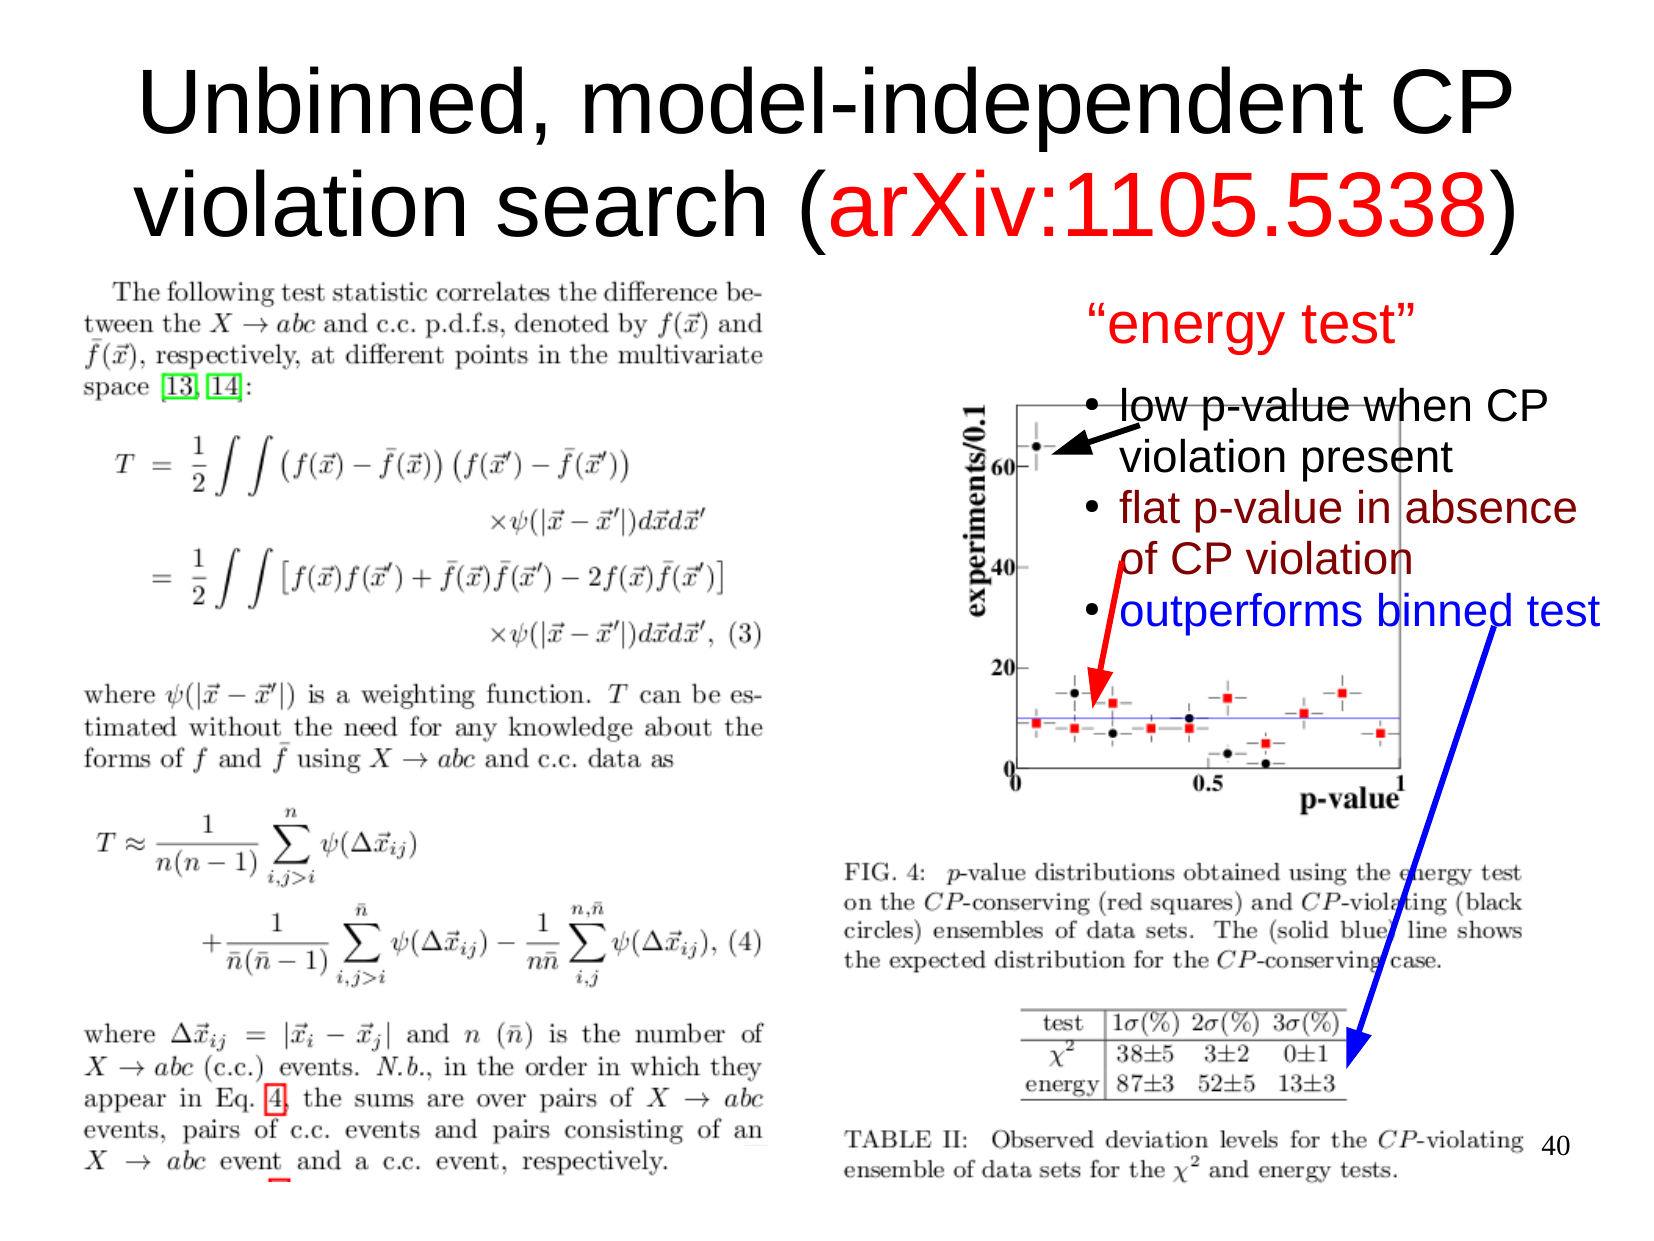

# Unbinned, model-independent CP violation search (arXiv:1105.5338)
“energy test”
low p-value when CP violation present
flat p-value in absence of CP violation
outperforms binned test
40